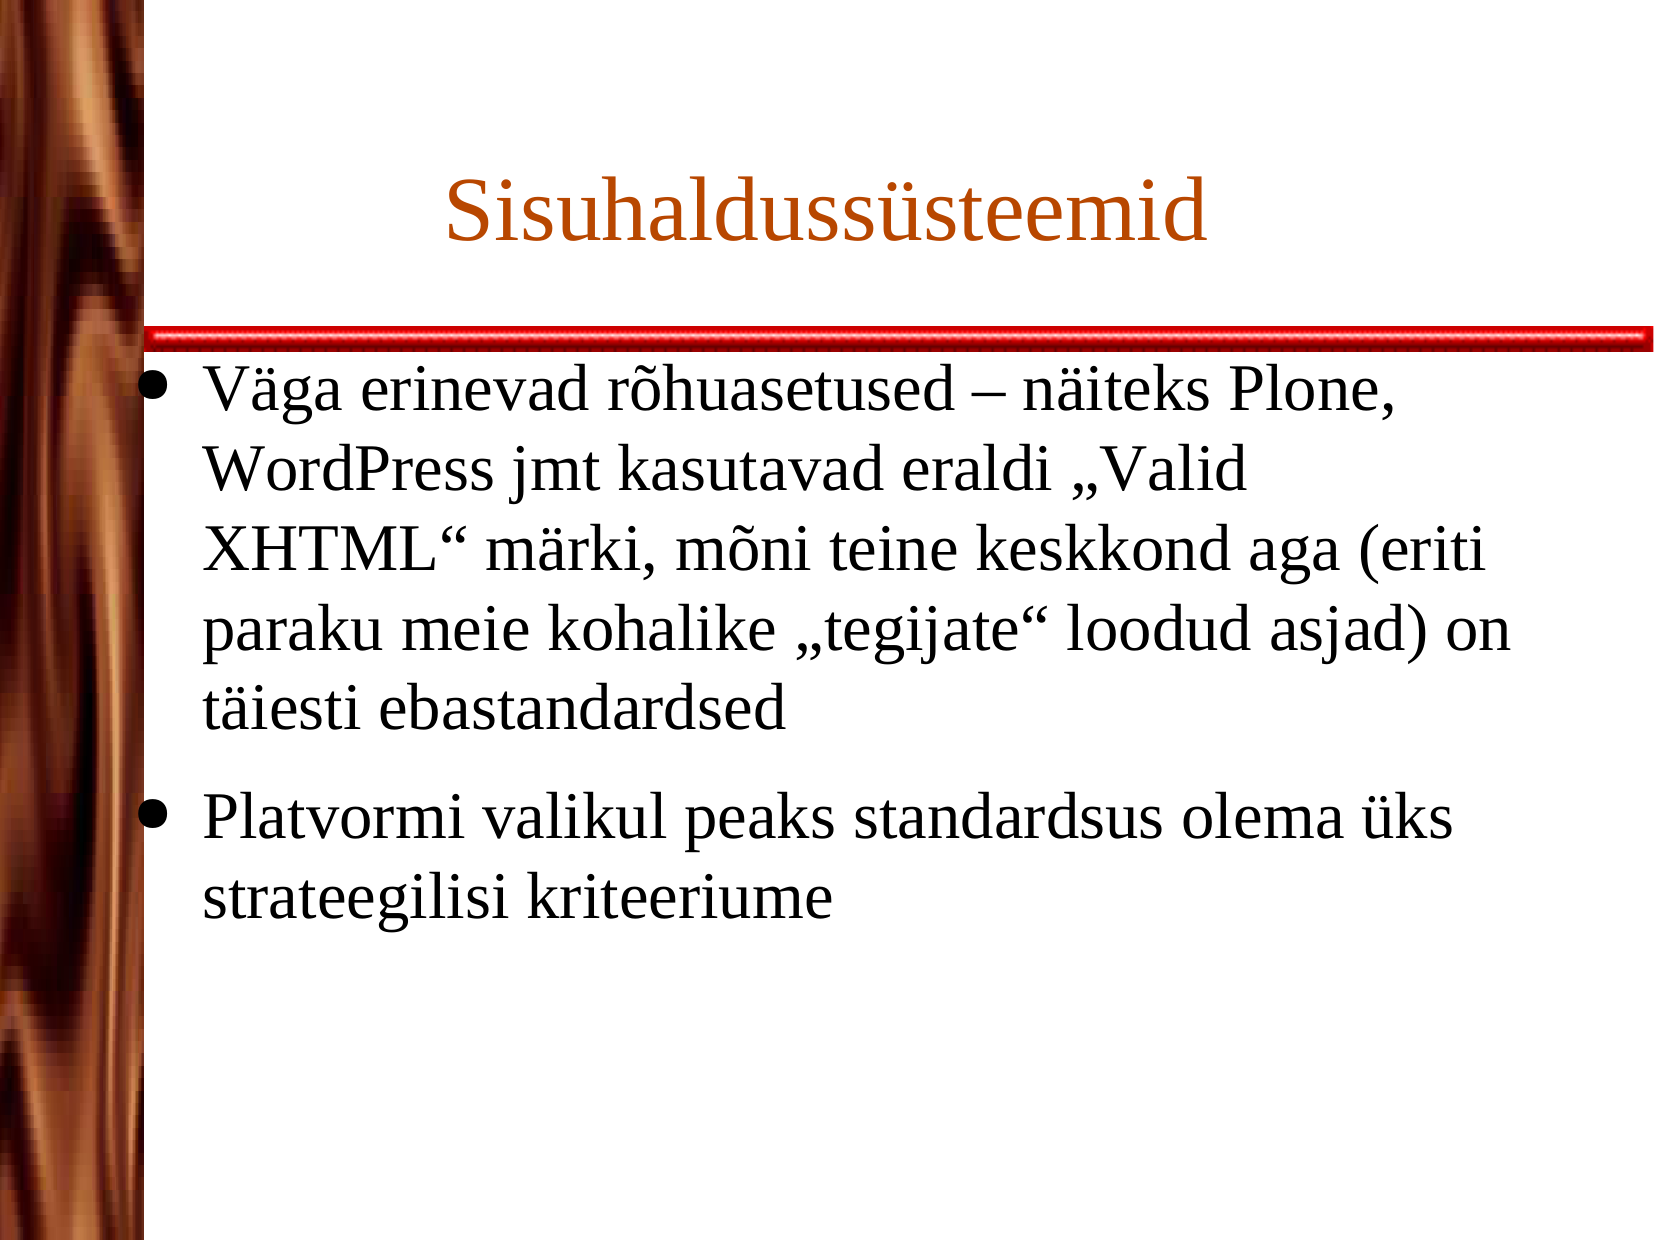

# Sisuhaldussüsteemid
Väga erinevad rõhuasetused – näiteks Plone, WordPress jmt kasutavad eraldi „Valid XHTML“ märki, mõni teine keskkond aga (eriti paraku meie kohalike „tegijate“ loodud asjad) on täiesti ebastandardsed
Platvormi valikul peaks standardsus olema üks strateegilisi kriteeriume